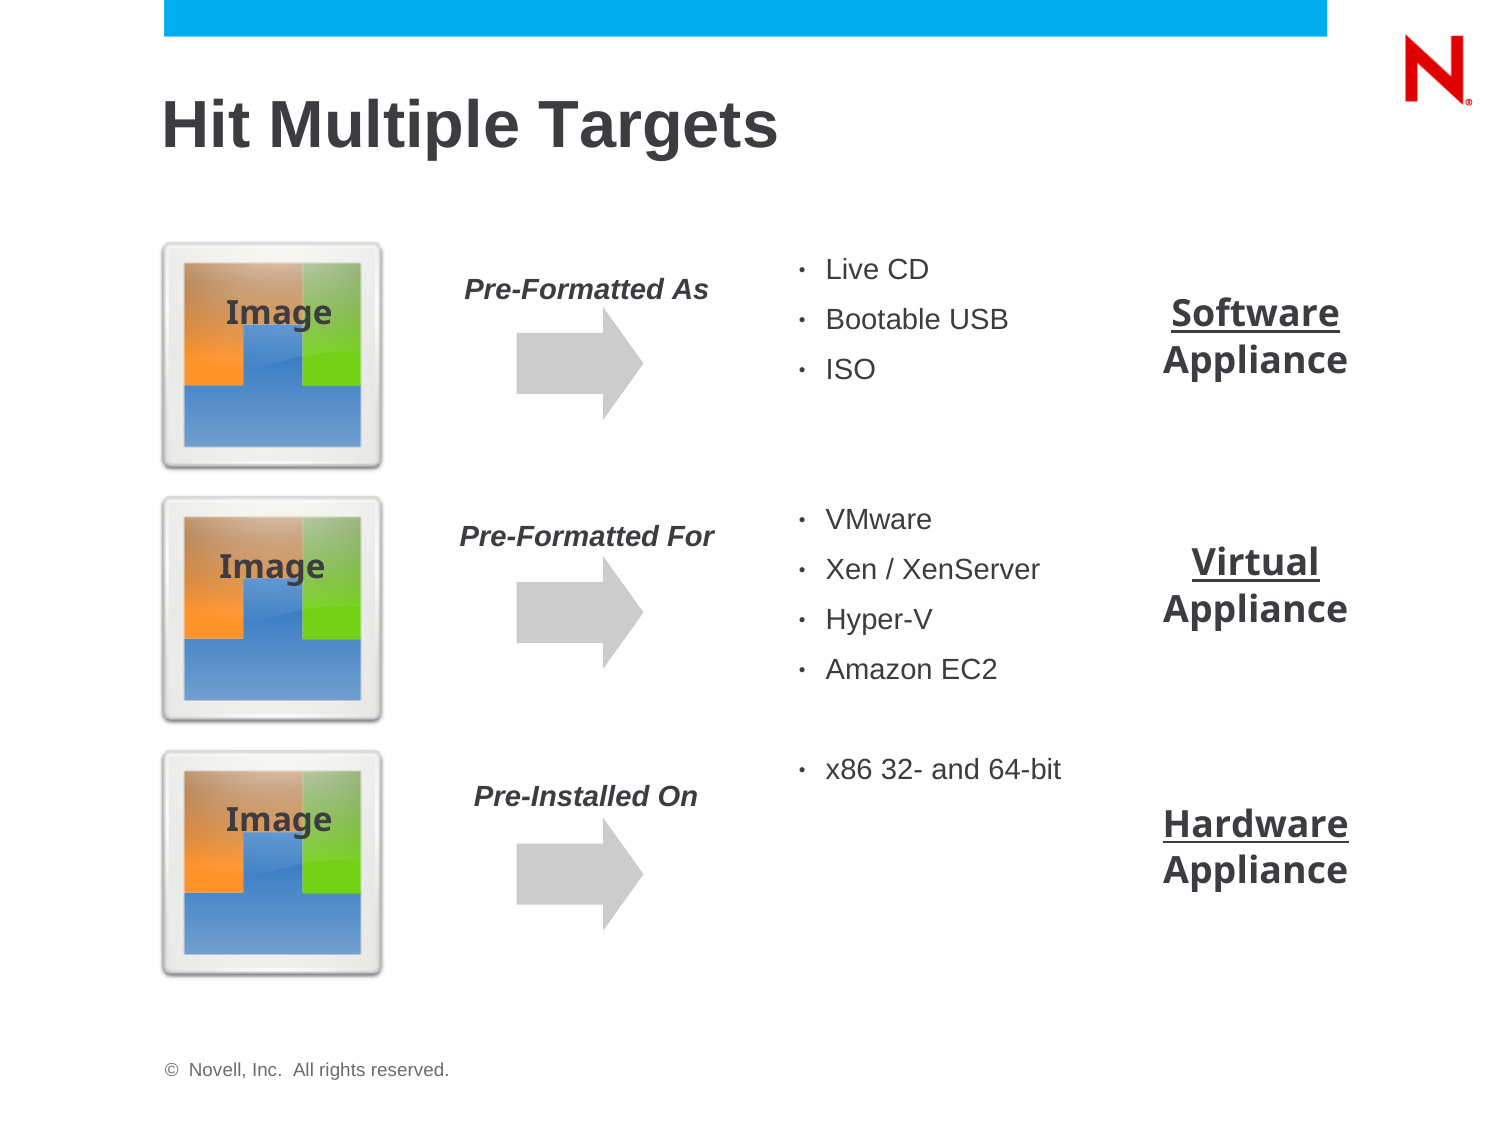

Hit Multiple Targets
Live CD
Bootable USB
ISO
VMware
Xen / XenServer
Hyper-V
Amazon EC2
x86 32- and 64-bit
Pre-Formatted As
Software
Appliance
Image
Pre-Formatted For
Virtual
Appliance
Image
Pre-Installed On
Image
Hardware
Appliance